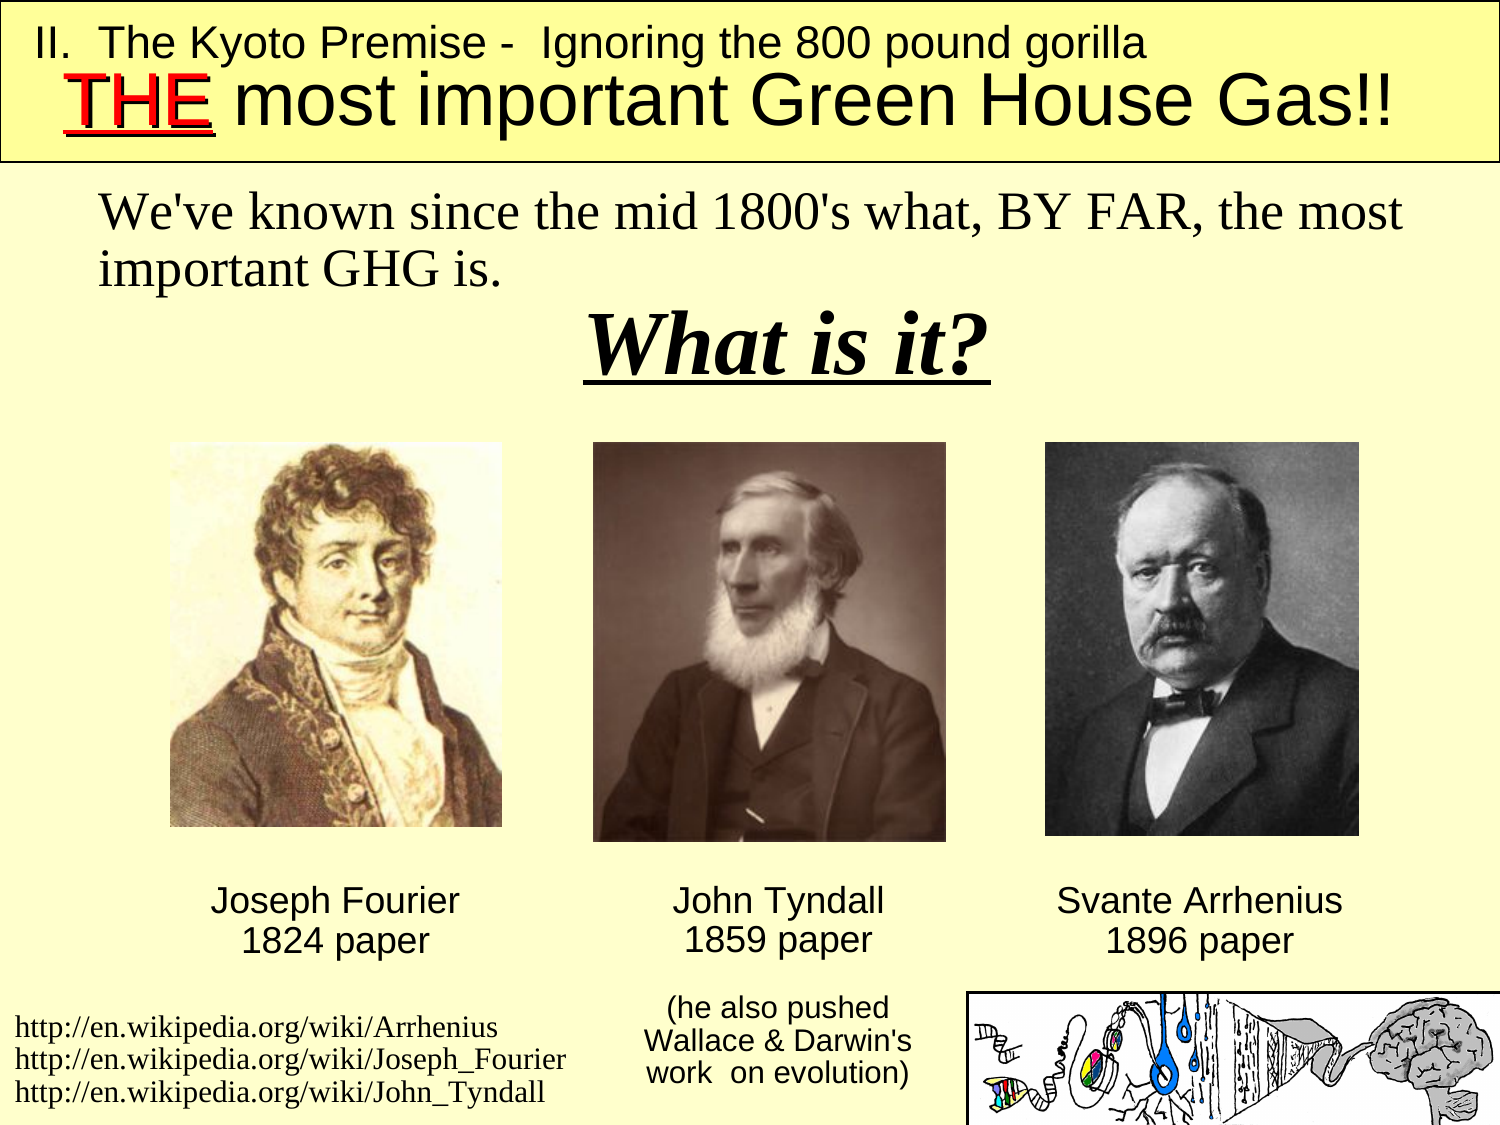

II. The Kyoto Premise - Ignoring the 800 pound gorilla
 THE most important Green House Gas!!
We've known since the mid 1800's what, BY FAR, the most important GHG is.
 What is it?
John Tyndall
1859 paper
(he also pushed Wallace & Darwin's work on evolution)
Joseph Fourier
1824 paper
Svante Arrhenius
1896 paper
http://en.wikipedia.org/wiki/Arrhenius
http://en.wikipedia.org/wiki/Joseph_Fourier
http://en.wikipedia.org/wiki/John_Tyndall